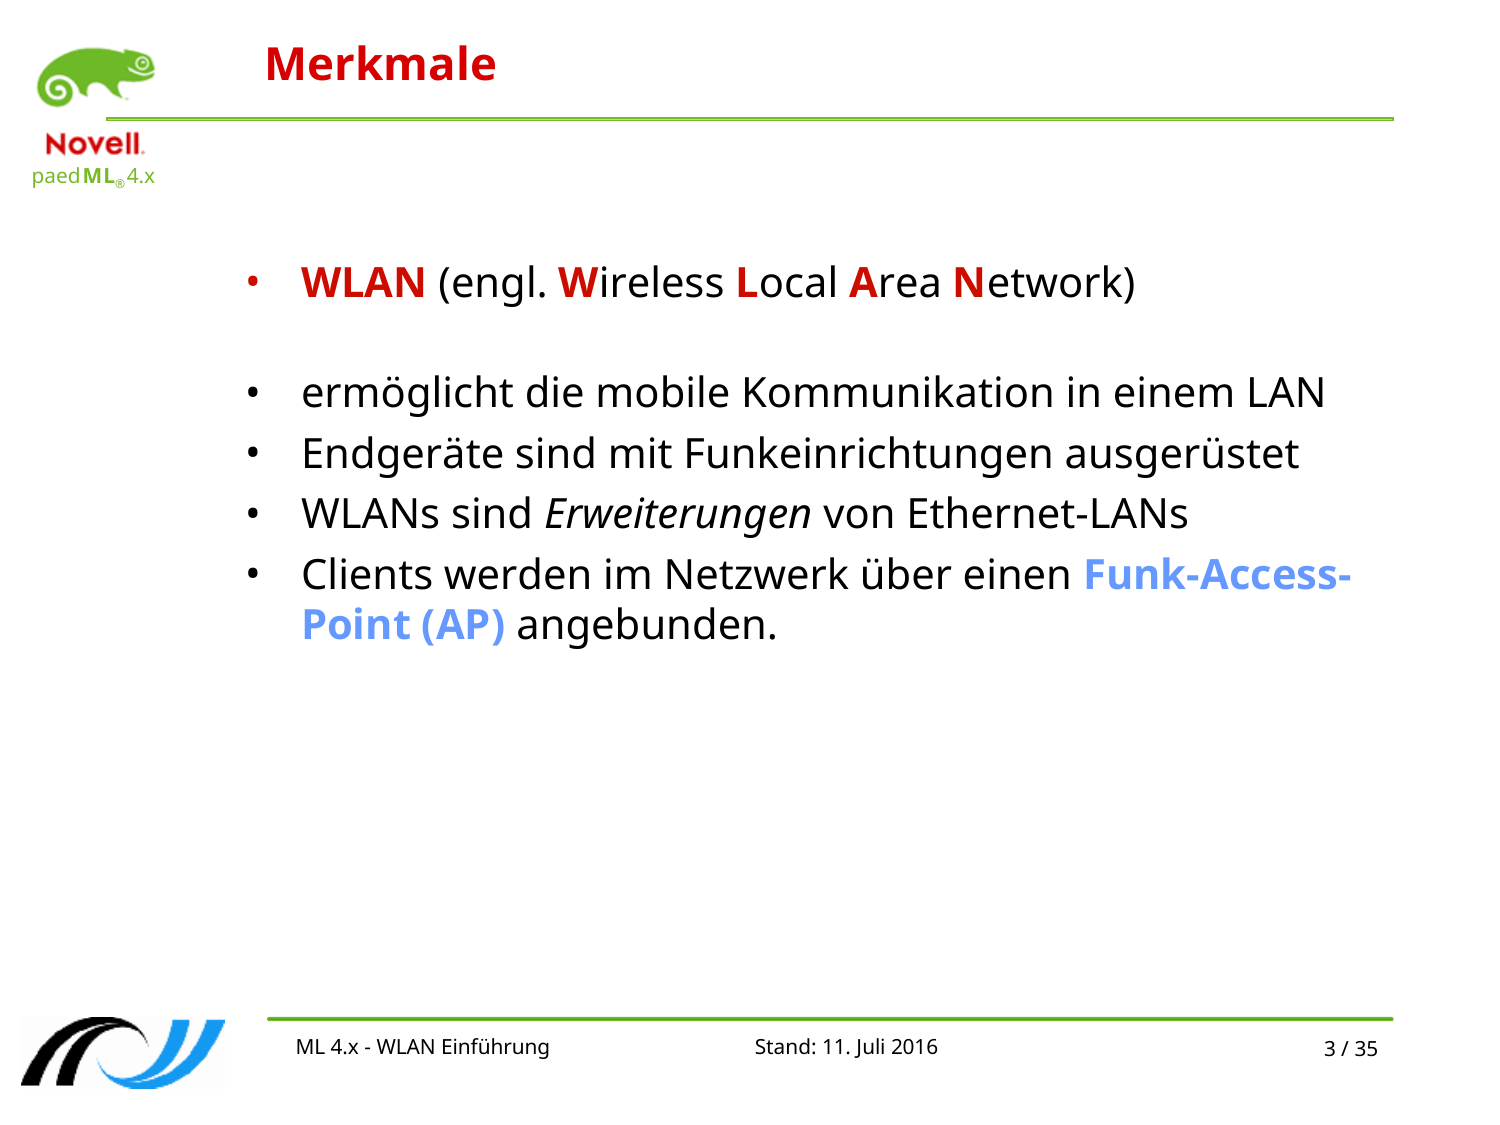

# Merkmale
WLAN (engl. Wireless Local Area Network)
ermöglicht die mobile Kommunikation in einem LAN
Endgeräte sind mit Funkeinrichtungen ausgerüstet
WLANs sind Erweiterungen von Ethernet-LANs
Clients werden im Netzwerk über einen Funk-Access-Point (AP) angebunden.
ML 4.x - WLAN Einführung
11. Juli 2016
3